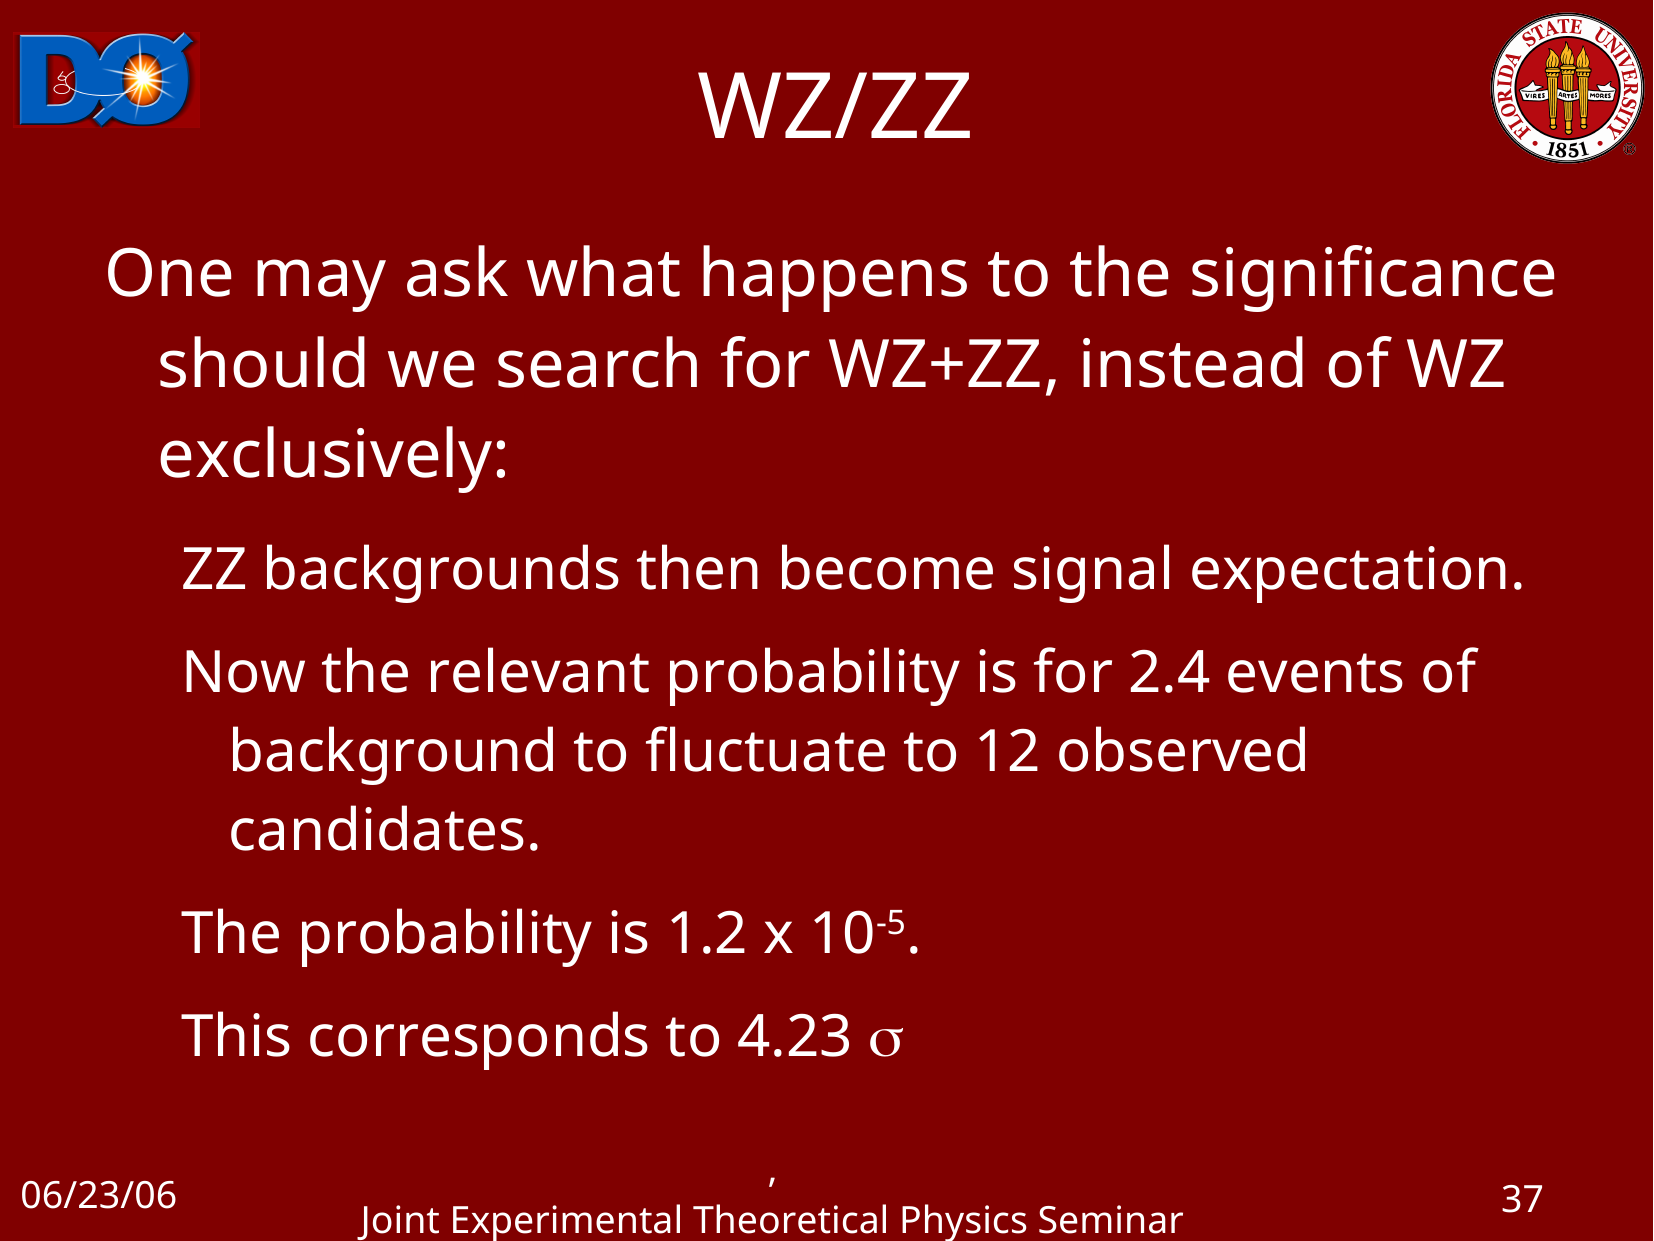

# WZ/ZZ
One may ask what happens to the significance should we search for WZ+ZZ, instead of WZ exclusively:
ZZ backgrounds then become signal expectation.
Now the relevant probability is for 2.4 events of background to fluctuate to 12 observed candidates.
The probability is 1.2 x 10-5.
This corresponds to 4.23 s